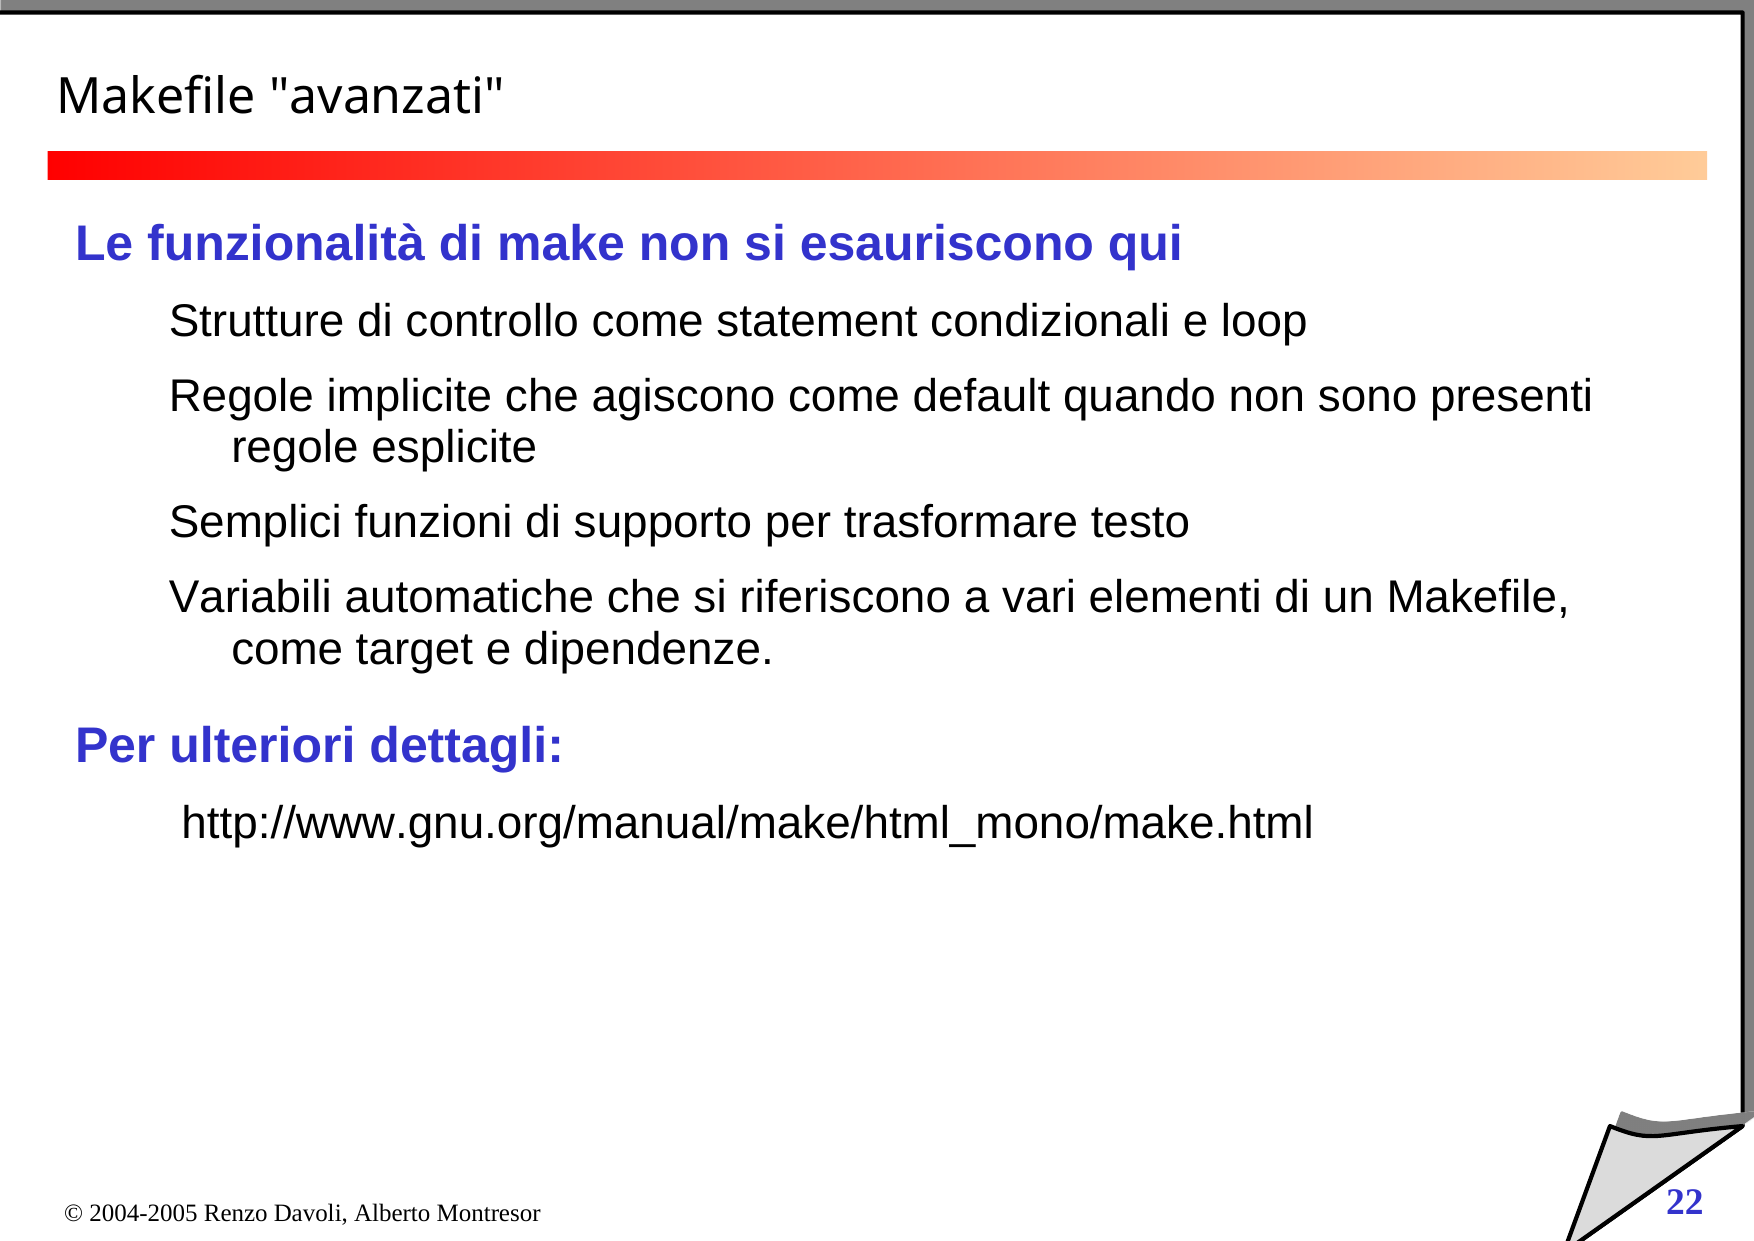

# Makefile "avanzati"
Le funzionalità di make non si esauriscono qui
Strutture di controllo come statement condizionali e loop
Regole implicite che agiscono come default quando non sono presenti regole esplicite
Semplici funzioni di supporto per trasformare testo
Variabili automatiche che si riferiscono a vari elementi di un Makefile, come target e dipendenze.
Per ulteriori dettagli:
 http://www.gnu.org/manual/make/html_mono/make.html